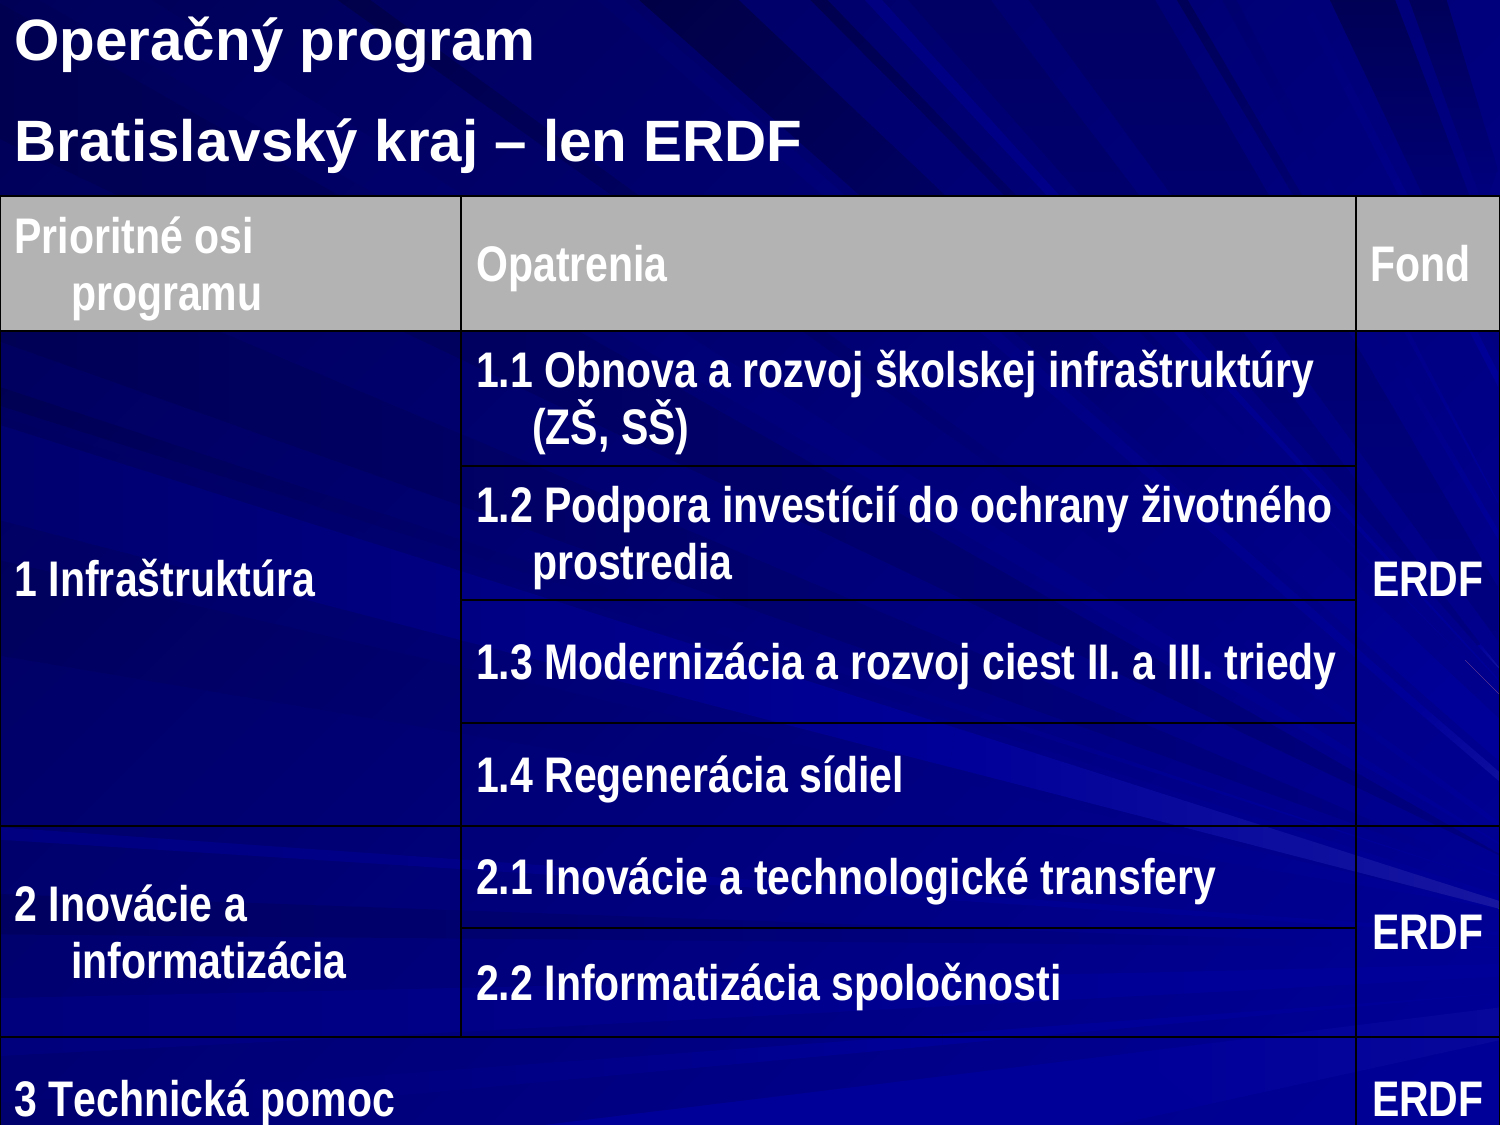

Operačný program
Bratislavský kraj – len ERDF
Prioritné osi programu
Opatrenia
Fond
1 Infraštruktúra
1.1 Obnova a rozvoj školskej infraštruktúry (ZŠ, SŠ)
ERDF
1.2 Podpora investícií do ochrany životného prostredia
1.3 Modernizácia a rozvoj ciest II. a III. triedy
1.4 Regenerácia sídiel
2 Inovácie a informatizácia
2.1 Inovácie a technologické transfery
ERDF
2.2 Informatizácia spoločnosti
3 Technická pomoc
ERDF